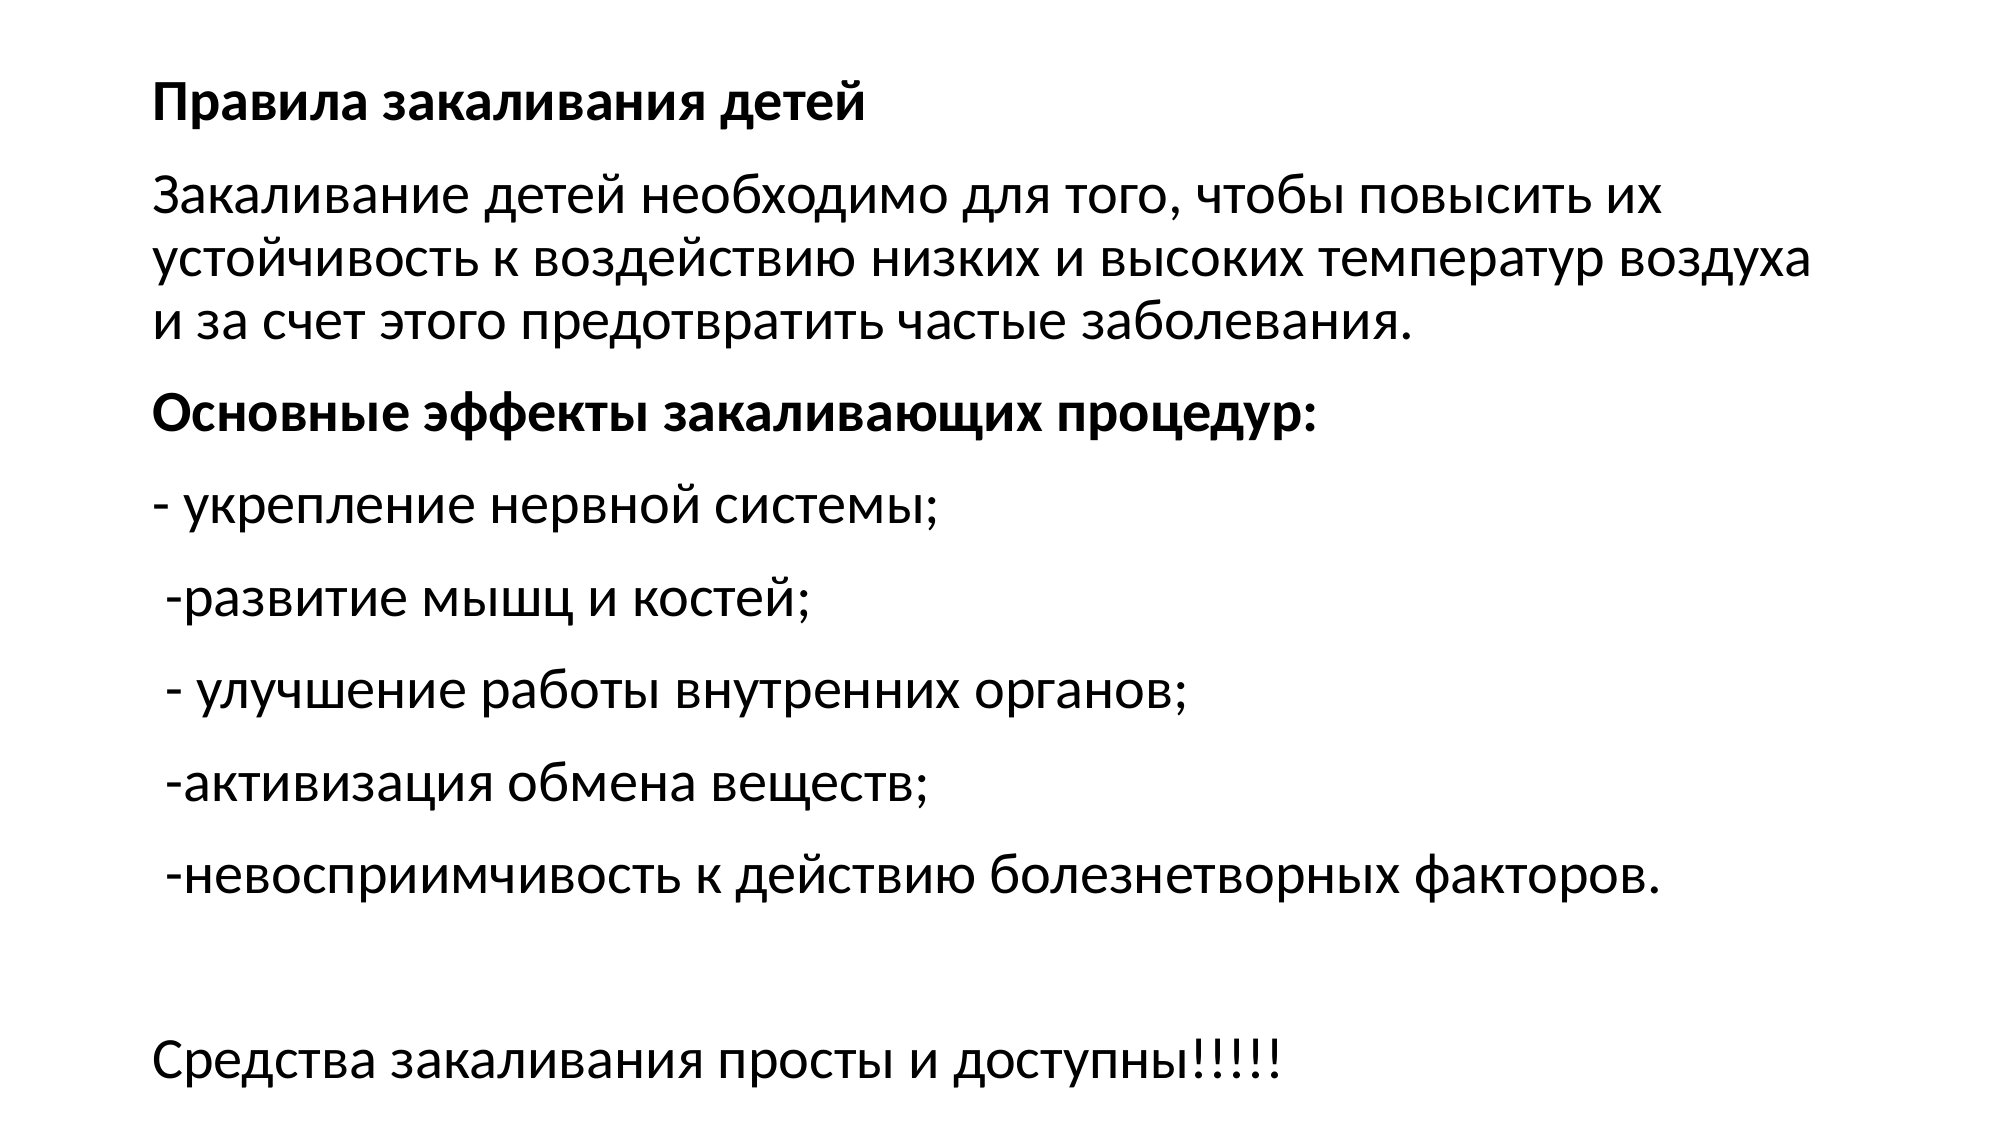

# Правила закаливания детей
Закаливание детей необходимо для того, чтобы повысить их устойчивость к воздействию низких и высоких температур воздуха и за счет этого предотвратить частые заболевания.
Основные эффекты закаливающих процедур:
- укрепление нервной системы;
 -развитие мышц и костей;
 - улучшение работы внутренних органов;
 -активизация обмена веществ;
 -невосприимчивость к действию болезнетворных факторов.
Средства закаливания просты и доступны!!!!!